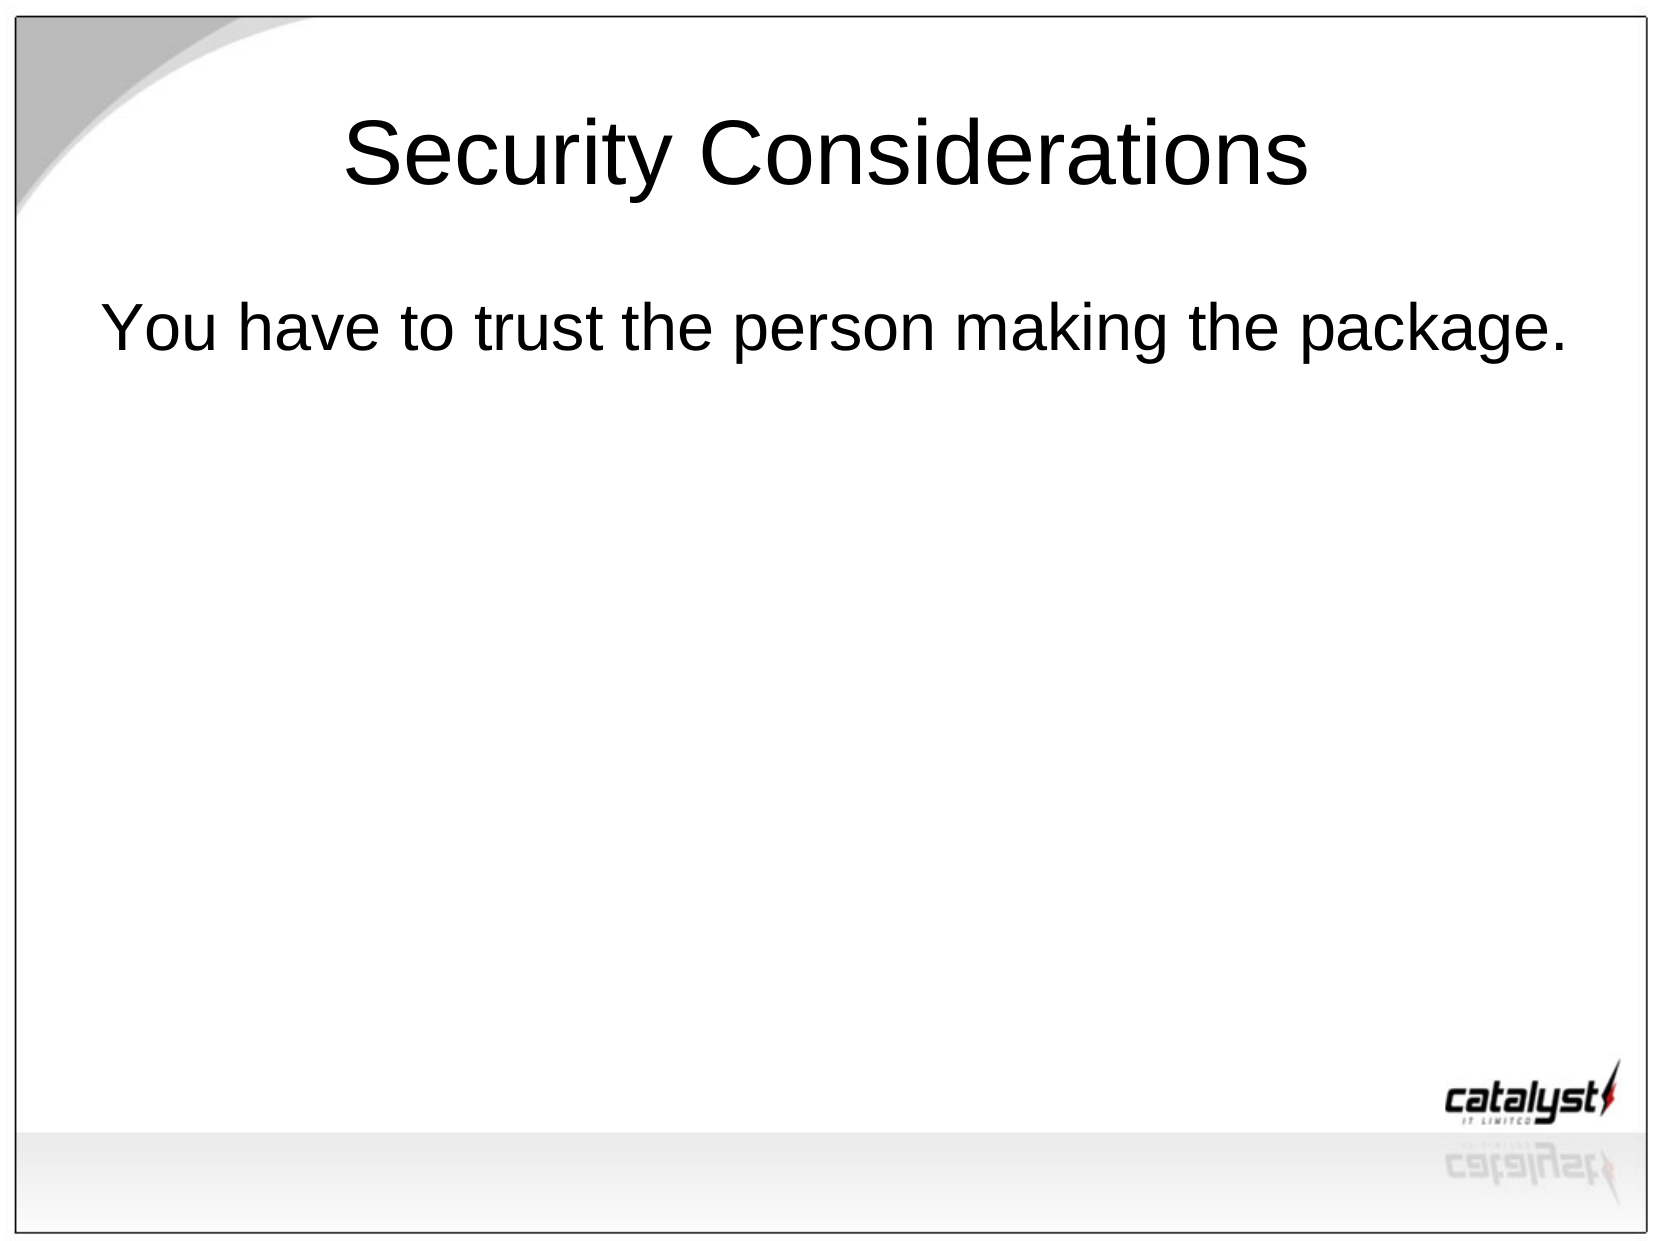

# Security Considerations
You have to trust the person making the package.